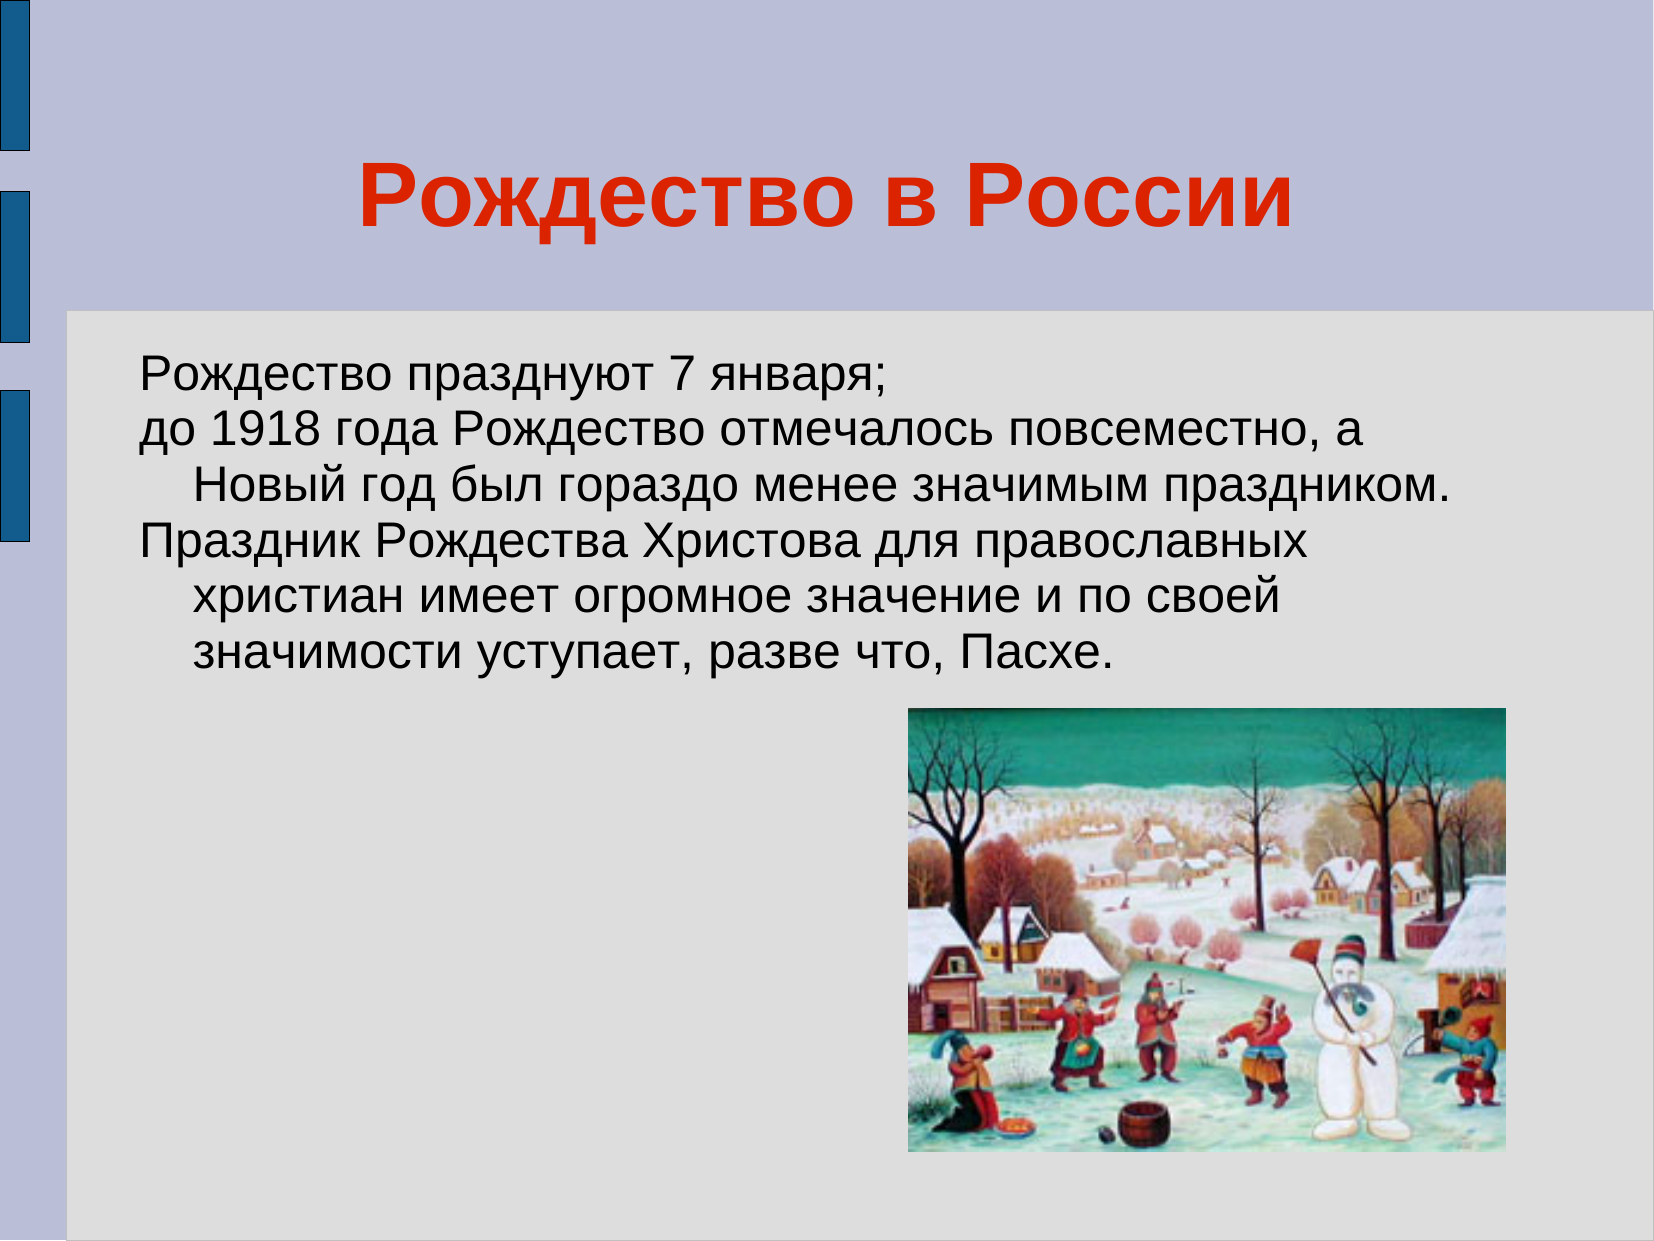

# Рождество в России
Рождество празднуют 7 января;
до 1918 года Рождество отмечалось повсеместно, а Новый год был гораздо менее значимым праздником.
Праздник Рождества Христова для православных христиан имеет огромное значение и по своей значимости уступает, разве что, Пасхе.